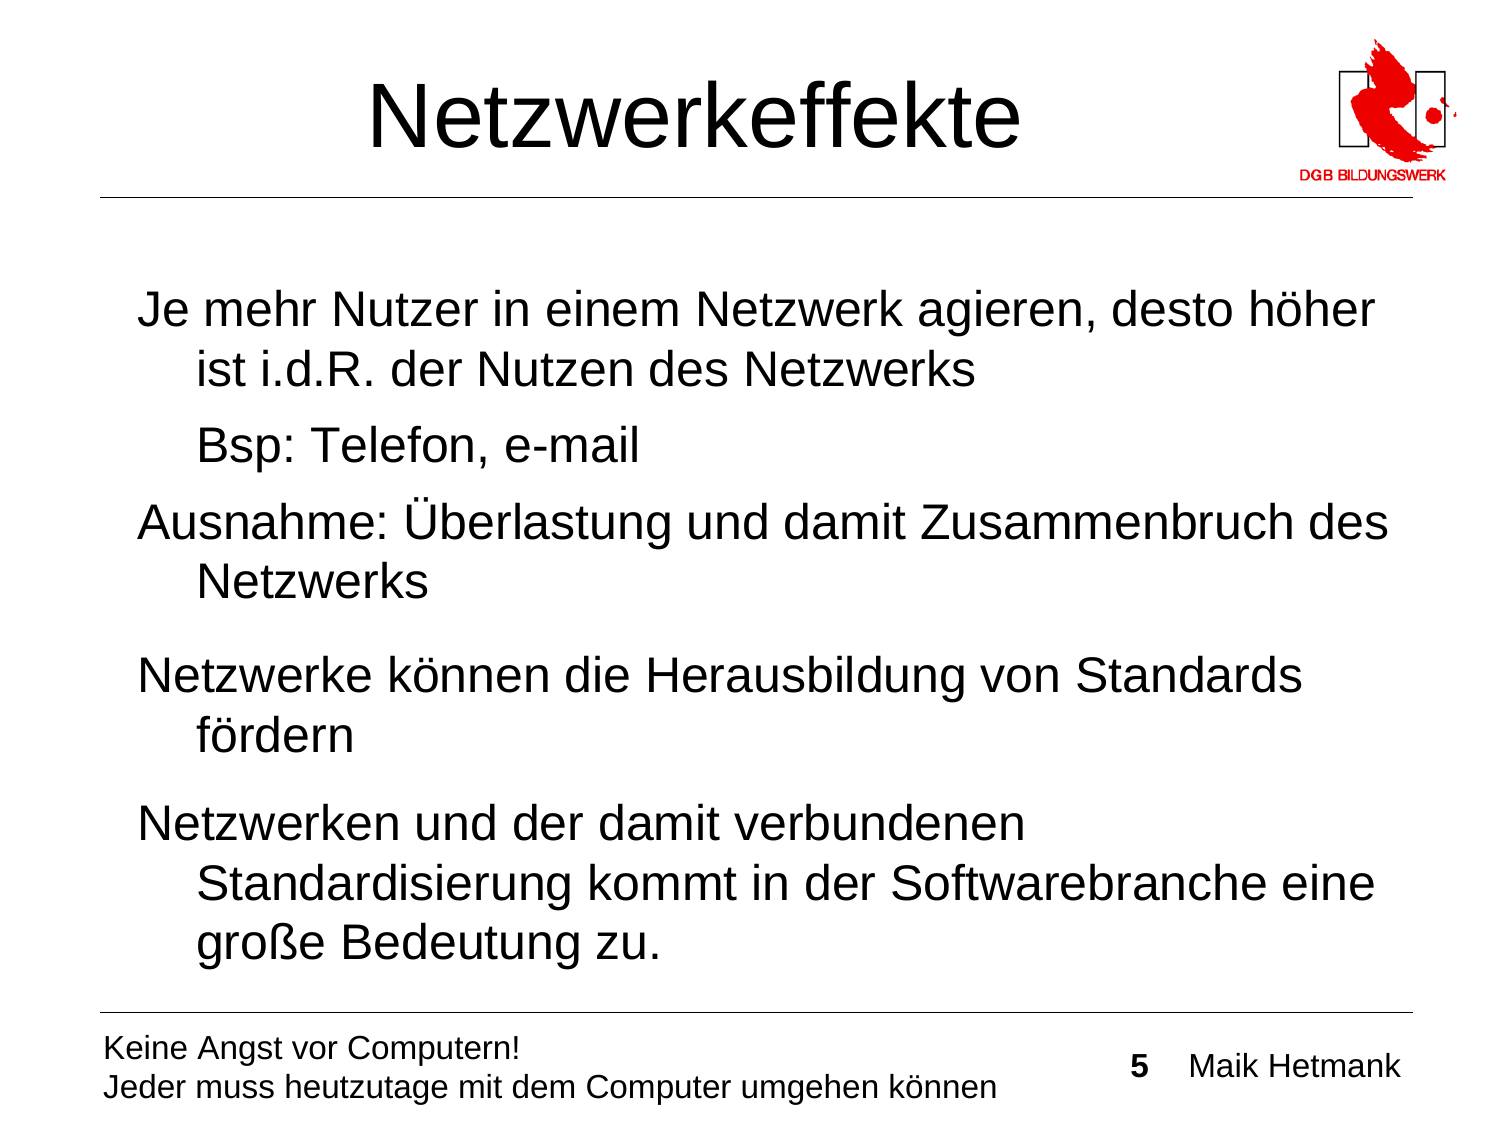

# Netzwerkeffekte
Je mehr Nutzer in einem Netzwerk agieren, desto höher ist i.d.R. der Nutzen des Netzwerks
Bsp: Telefon, e-mail
Ausnahme: Überlastung und damit Zusammenbruch des Netzwerks
Netzwerke können die Herausbildung von Standards fördern
Netzwerken und der damit verbundenen Standardisierung kommt in der Softwarebranche eine große Bedeutung zu.